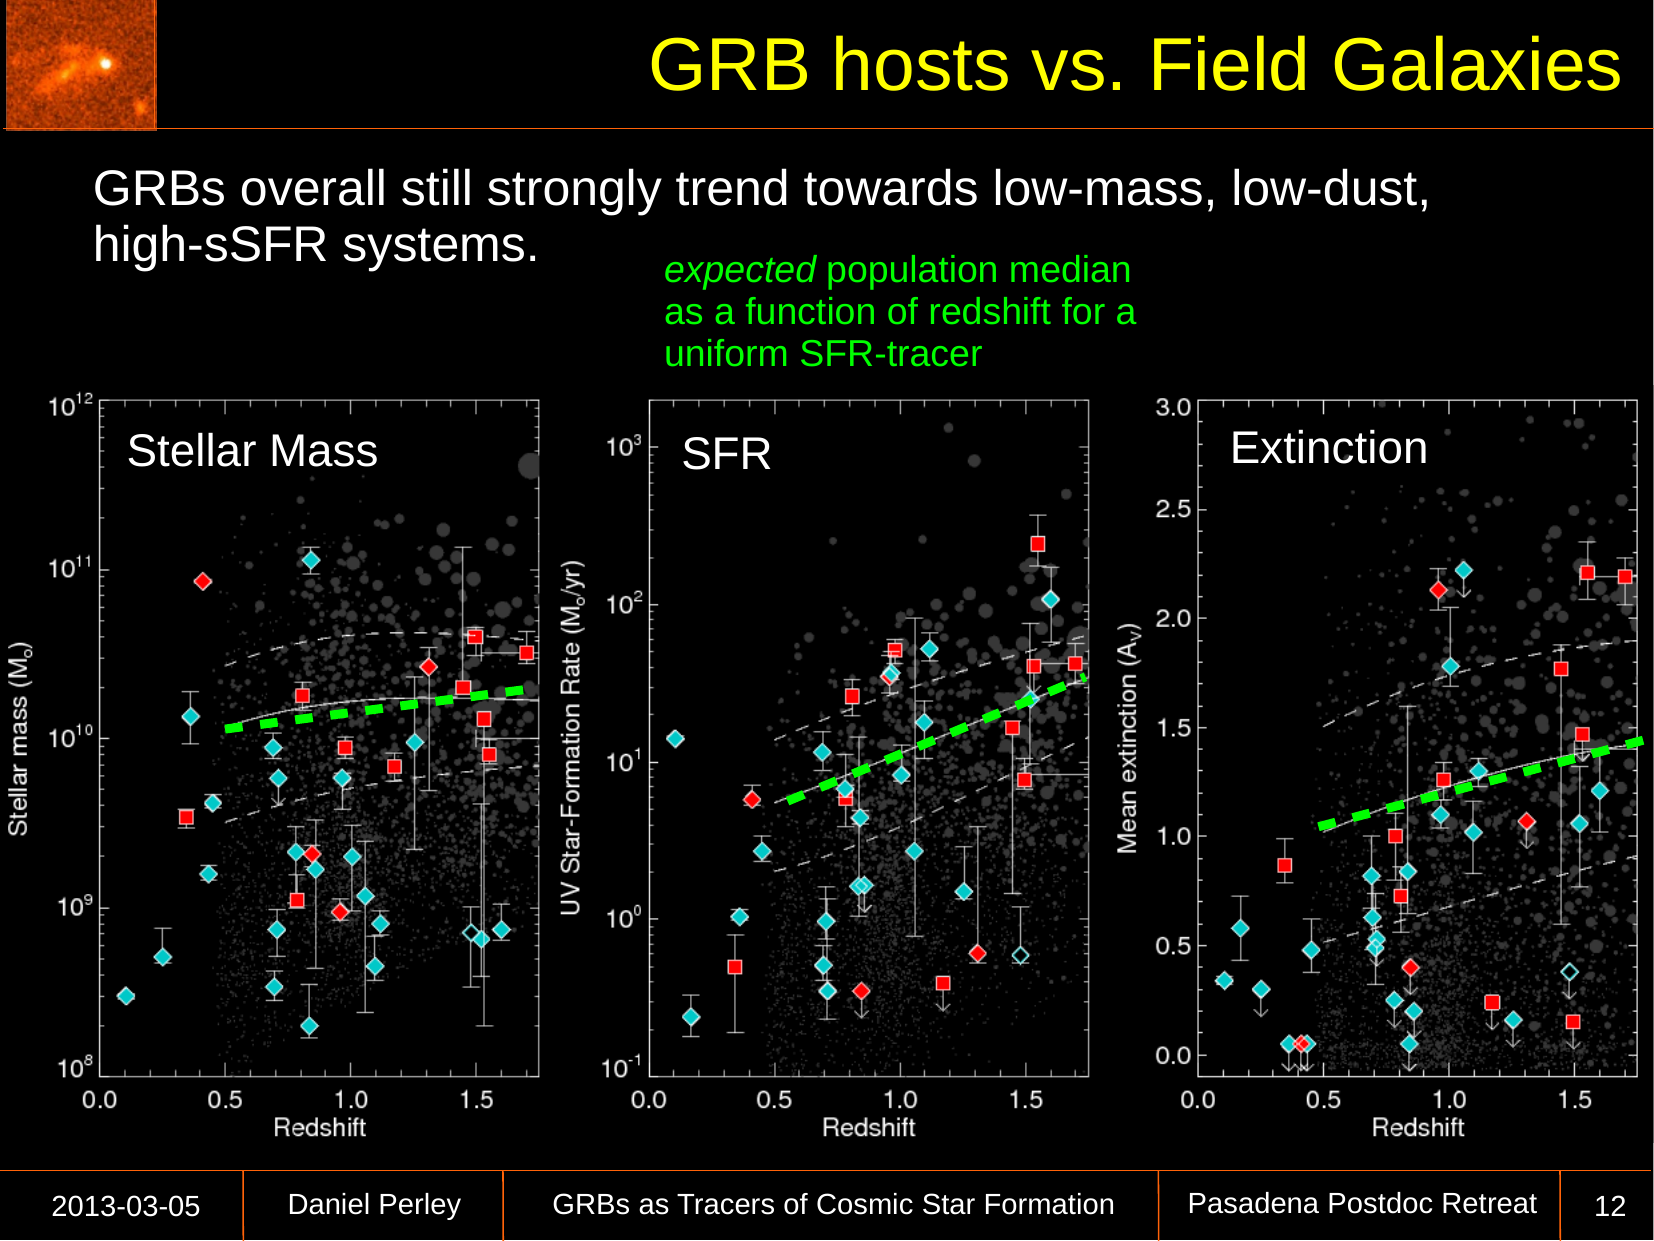

# GRB hosts vs. Field Galaxies
GRBs overall still strongly trend towards low-mass, low-dust,
high-sSFR systems.
expected population median as a function of redshift for a uniform SFR-tracer
Extinction
Stellar Mass
SFR
2013-03-05
12